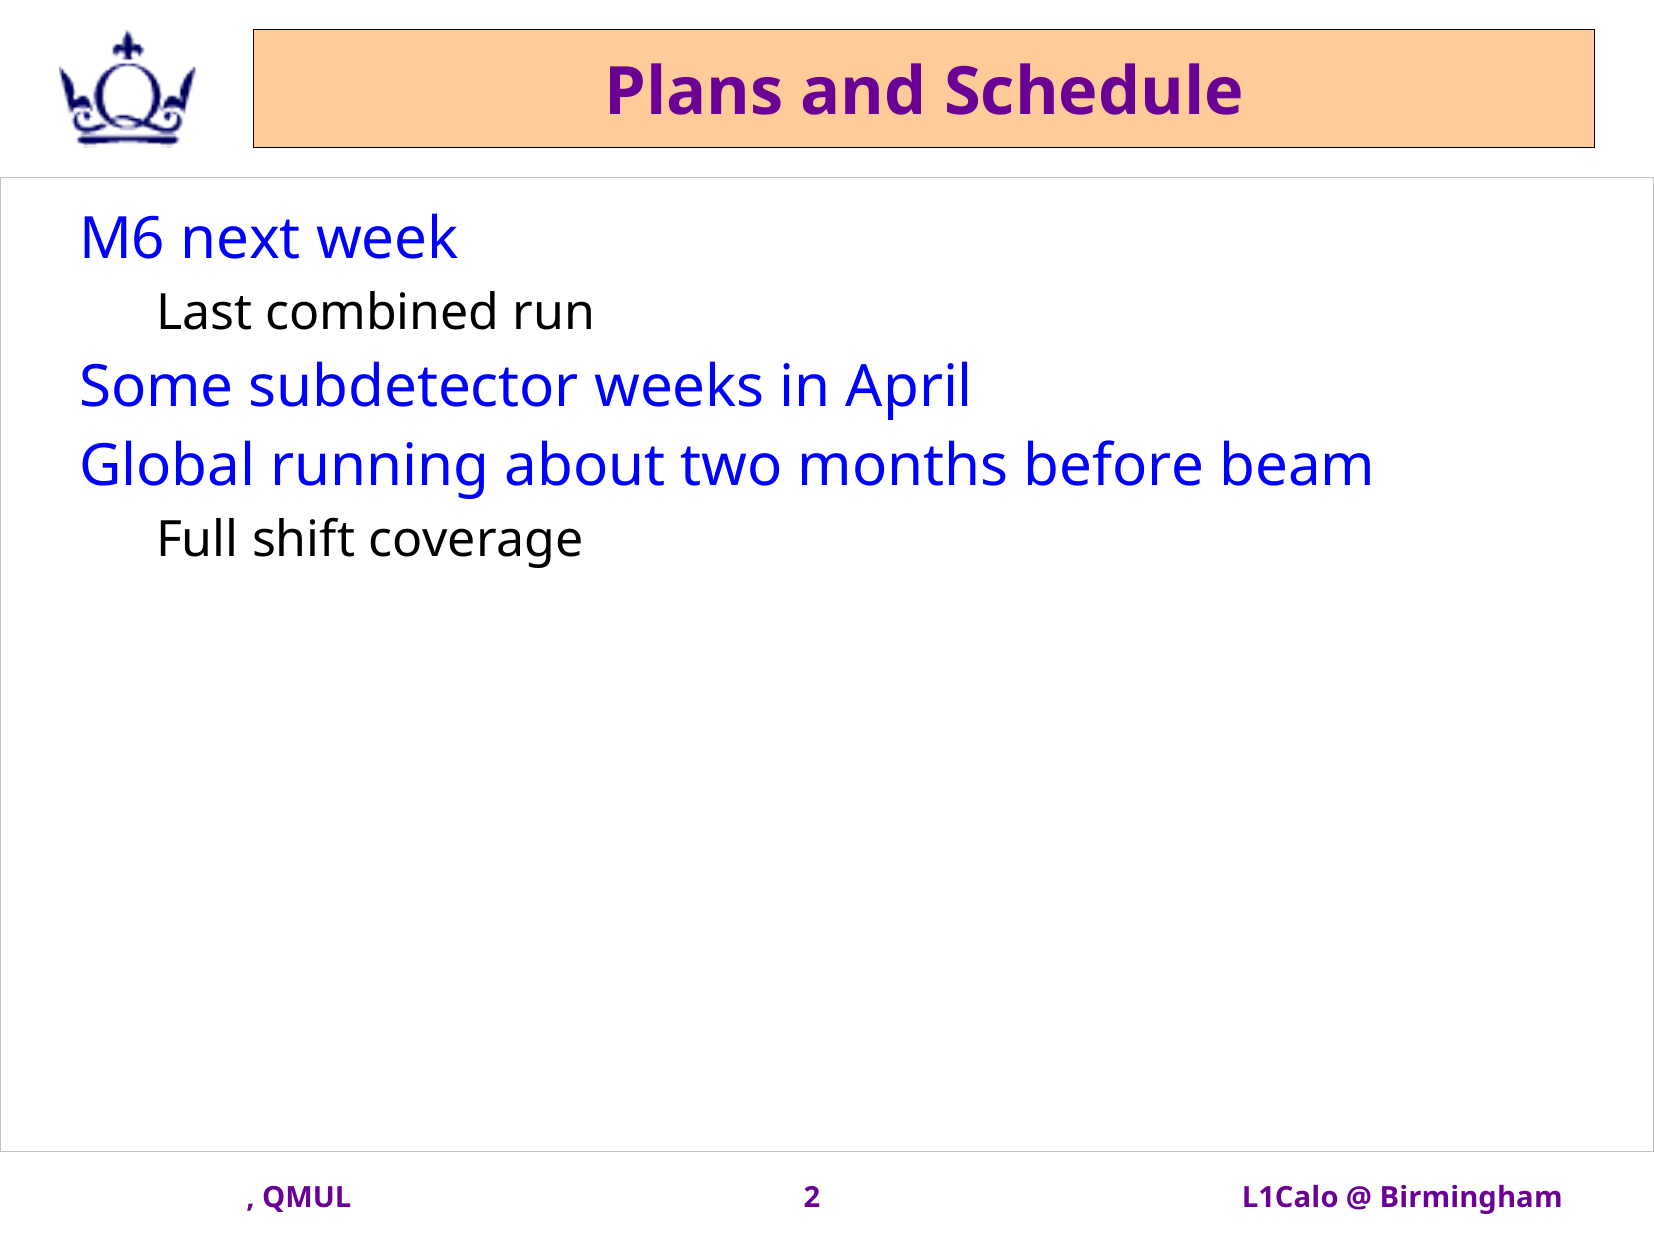

# Plans and Schedule
M6 next week
Last combined run
Some subdetector weeks in April
Global running about two months before beam
Full shift coverage